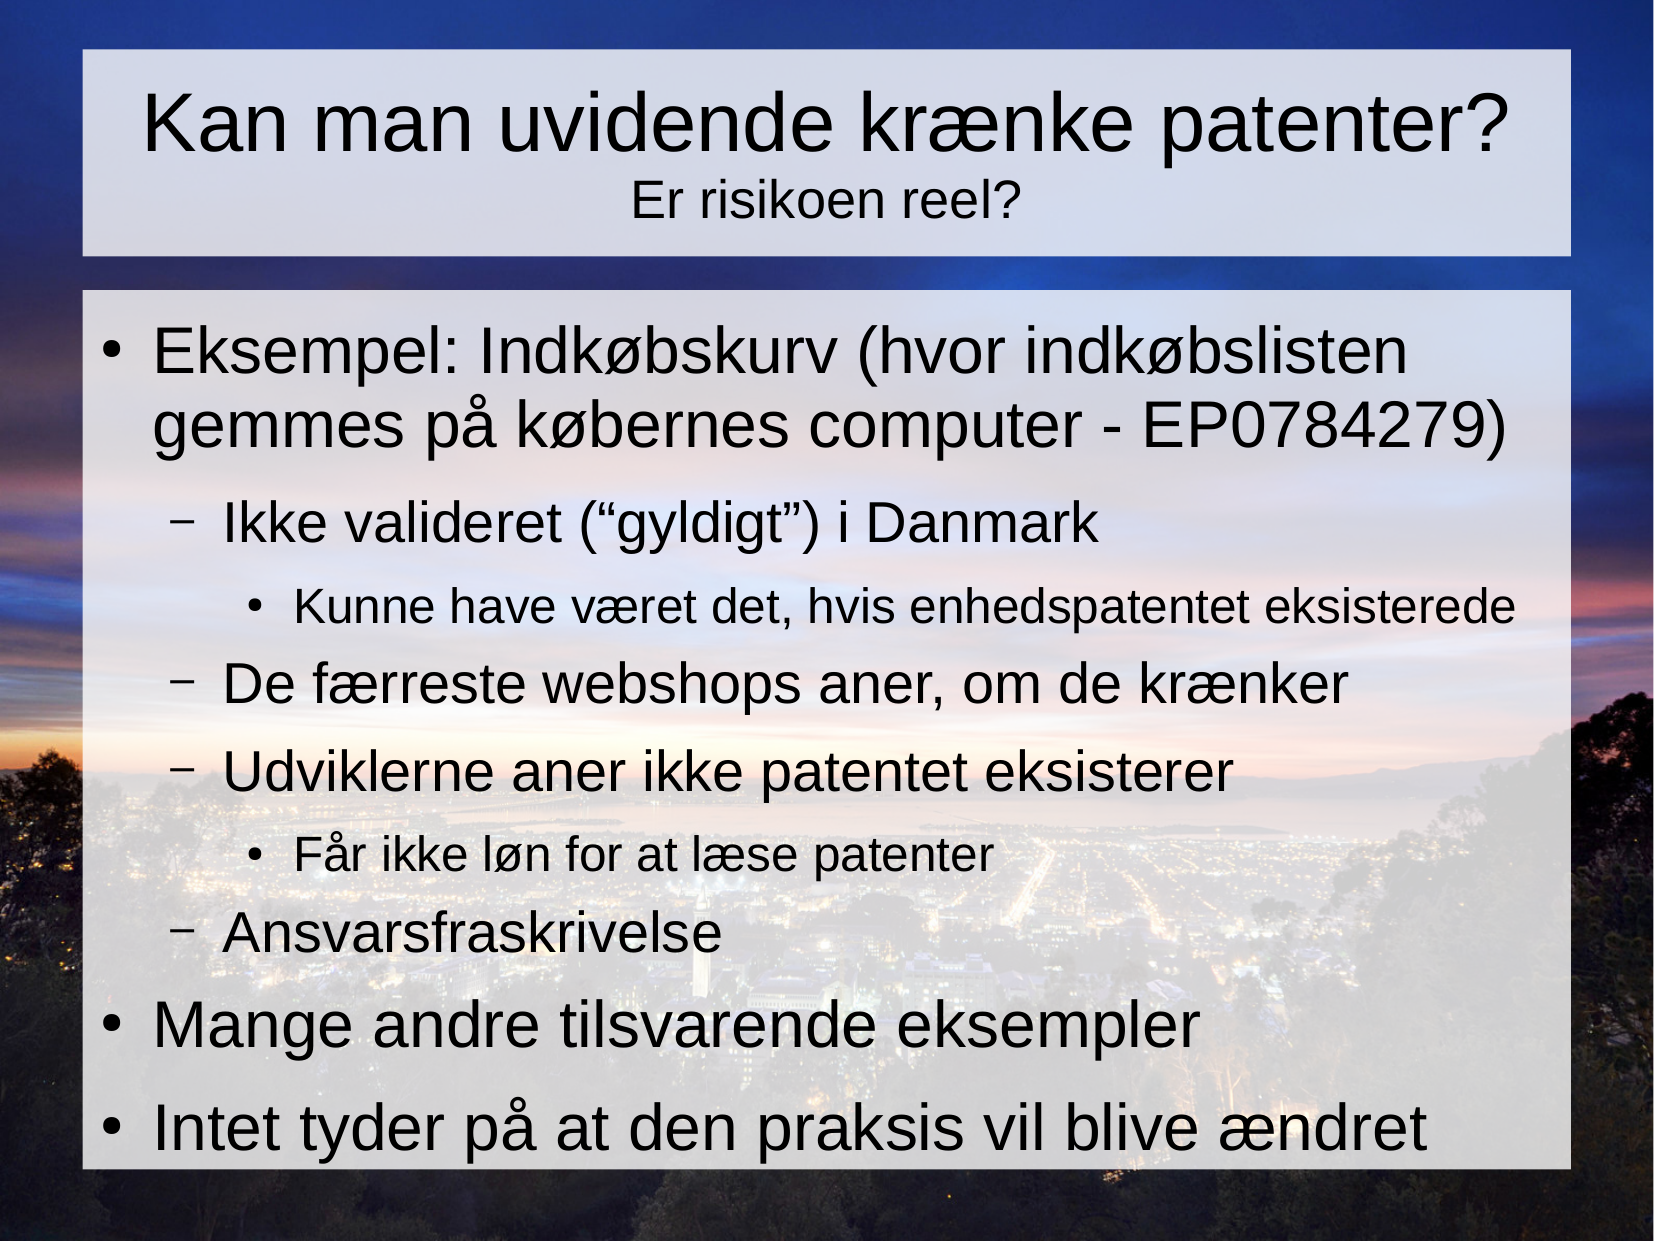

# Kan man uvidende krænke patenter? Er risikoen reel?
Eksempel: Indkøbskurv (hvor indkøbslisten gemmes på købernes computer - EP0784279)
Ikke valideret (“gyldigt”) i Danmark
Kunne have været det, hvis enhedspatentet eksisterede
De færreste webshops aner, om de krænker
Udviklerne aner ikke patentet eksisterer
Får ikke løn for at læse patenter
Ansvarsfraskrivelse
Mange andre tilsvarende eksempler
Intet tyder på at den praksis vil blive ændret